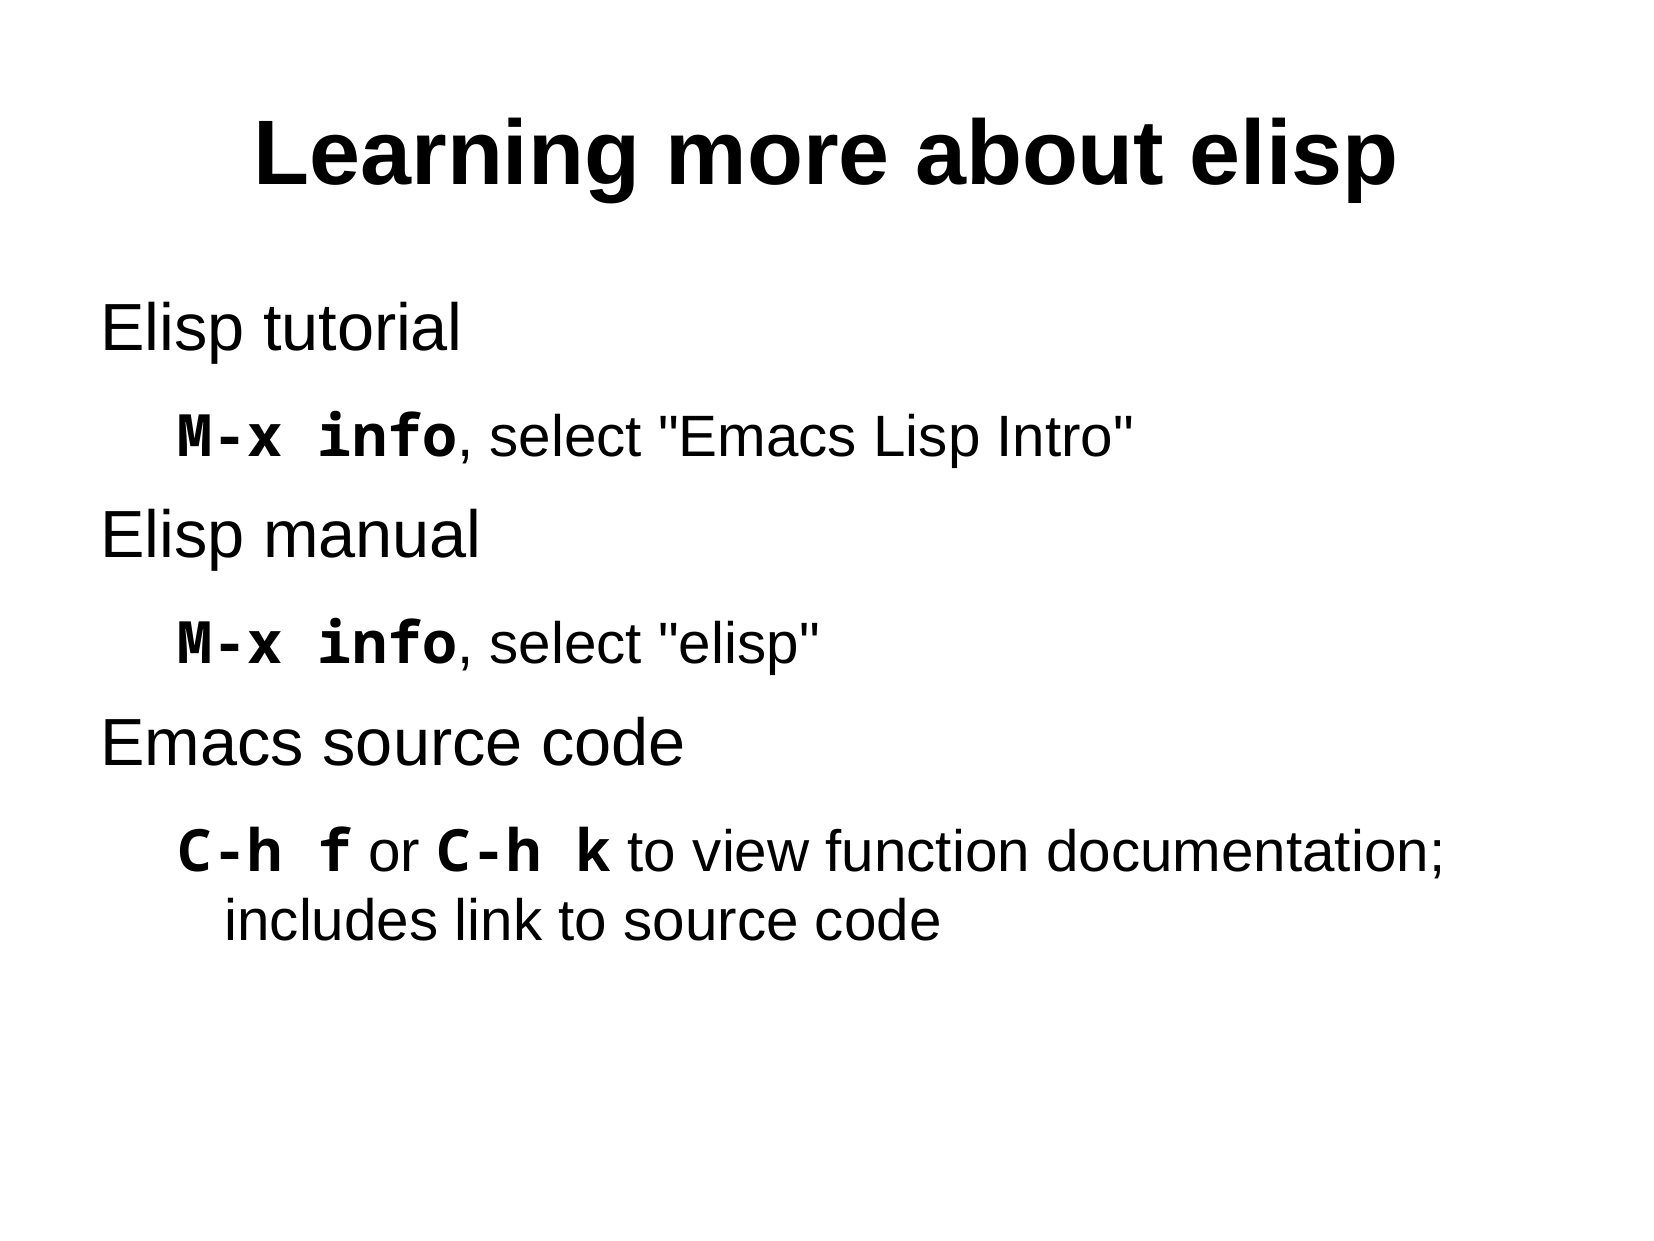

# Learning more about elisp
Elisp tutorial
M-x info, select "Emacs Lisp Intro"
Elisp manual
M-x info, select "elisp"
Emacs source code
C-h f or C-h k to view function documentation; includes link to source code